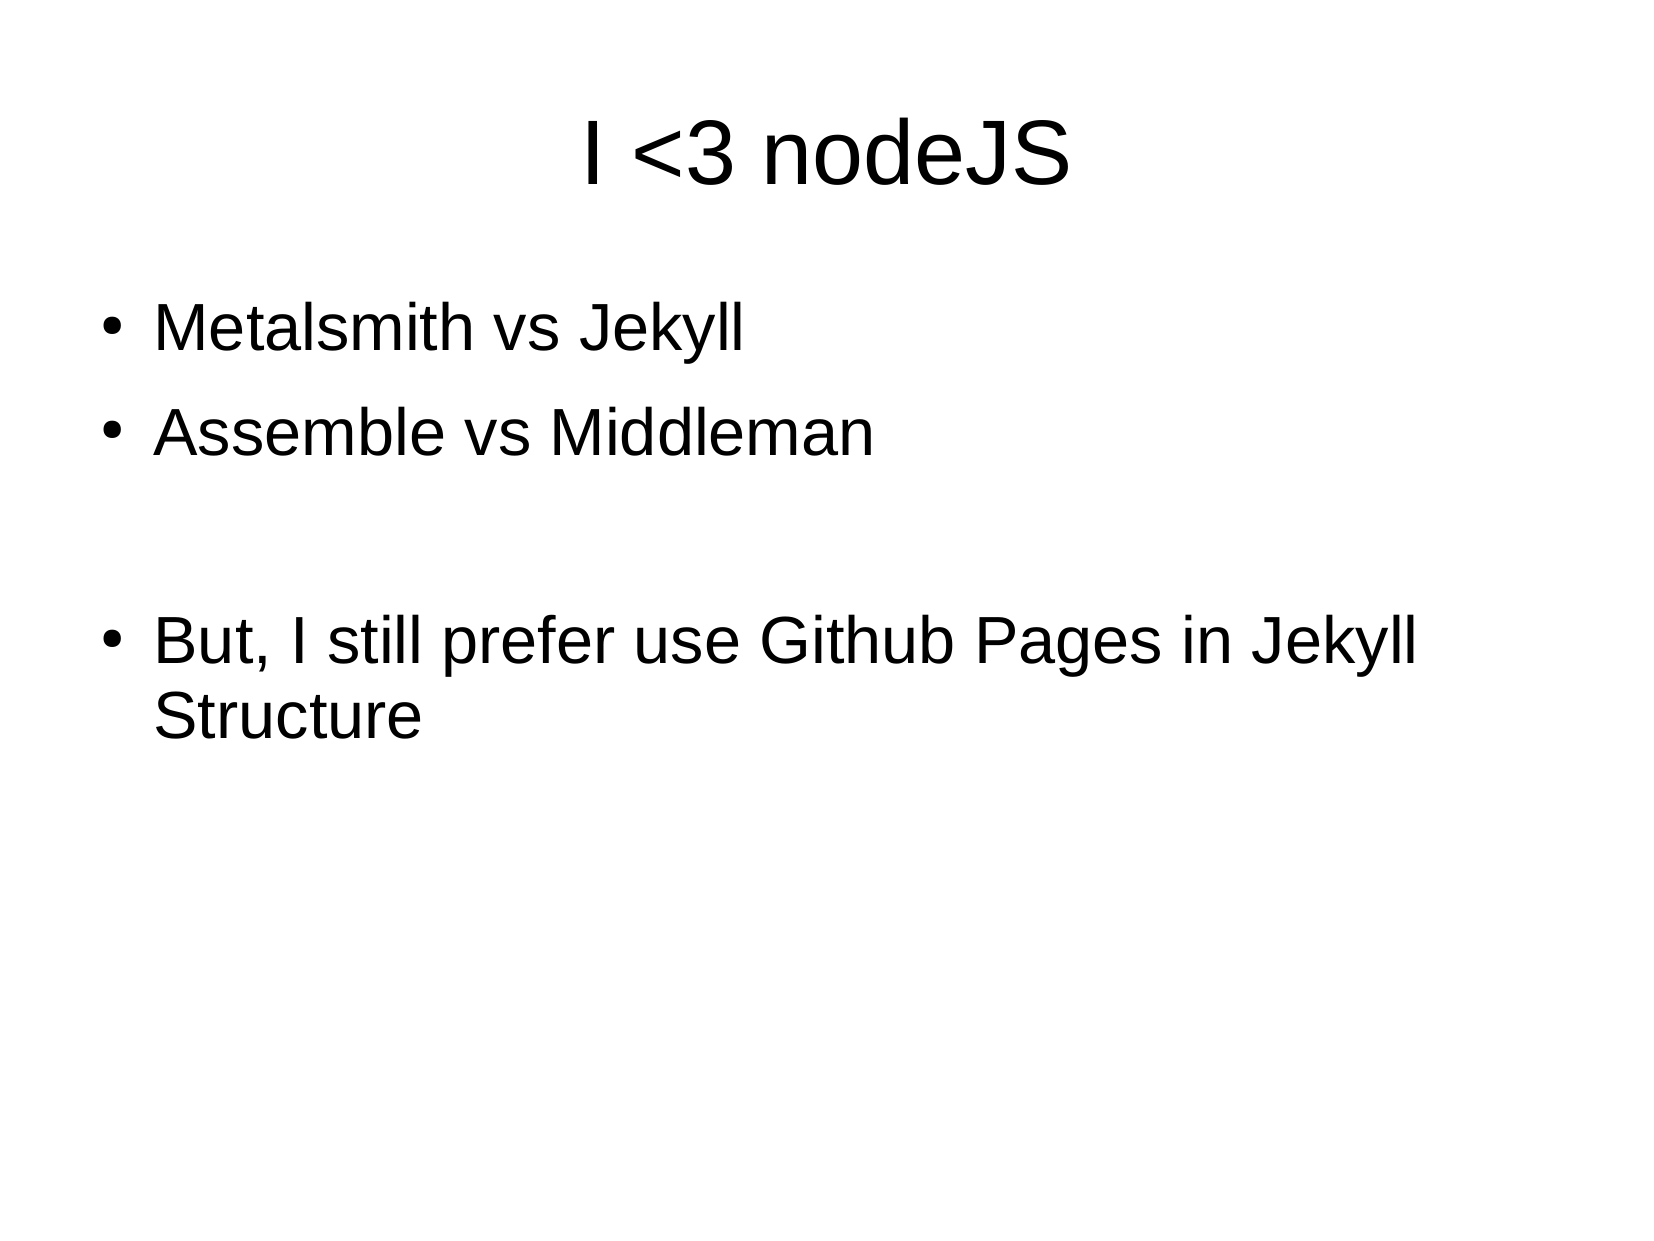

# I <3 nodeJS
Metalsmith vs Jekyll
Assemble vs Middleman
But, I still prefer use Github Pages in Jekyll Structure